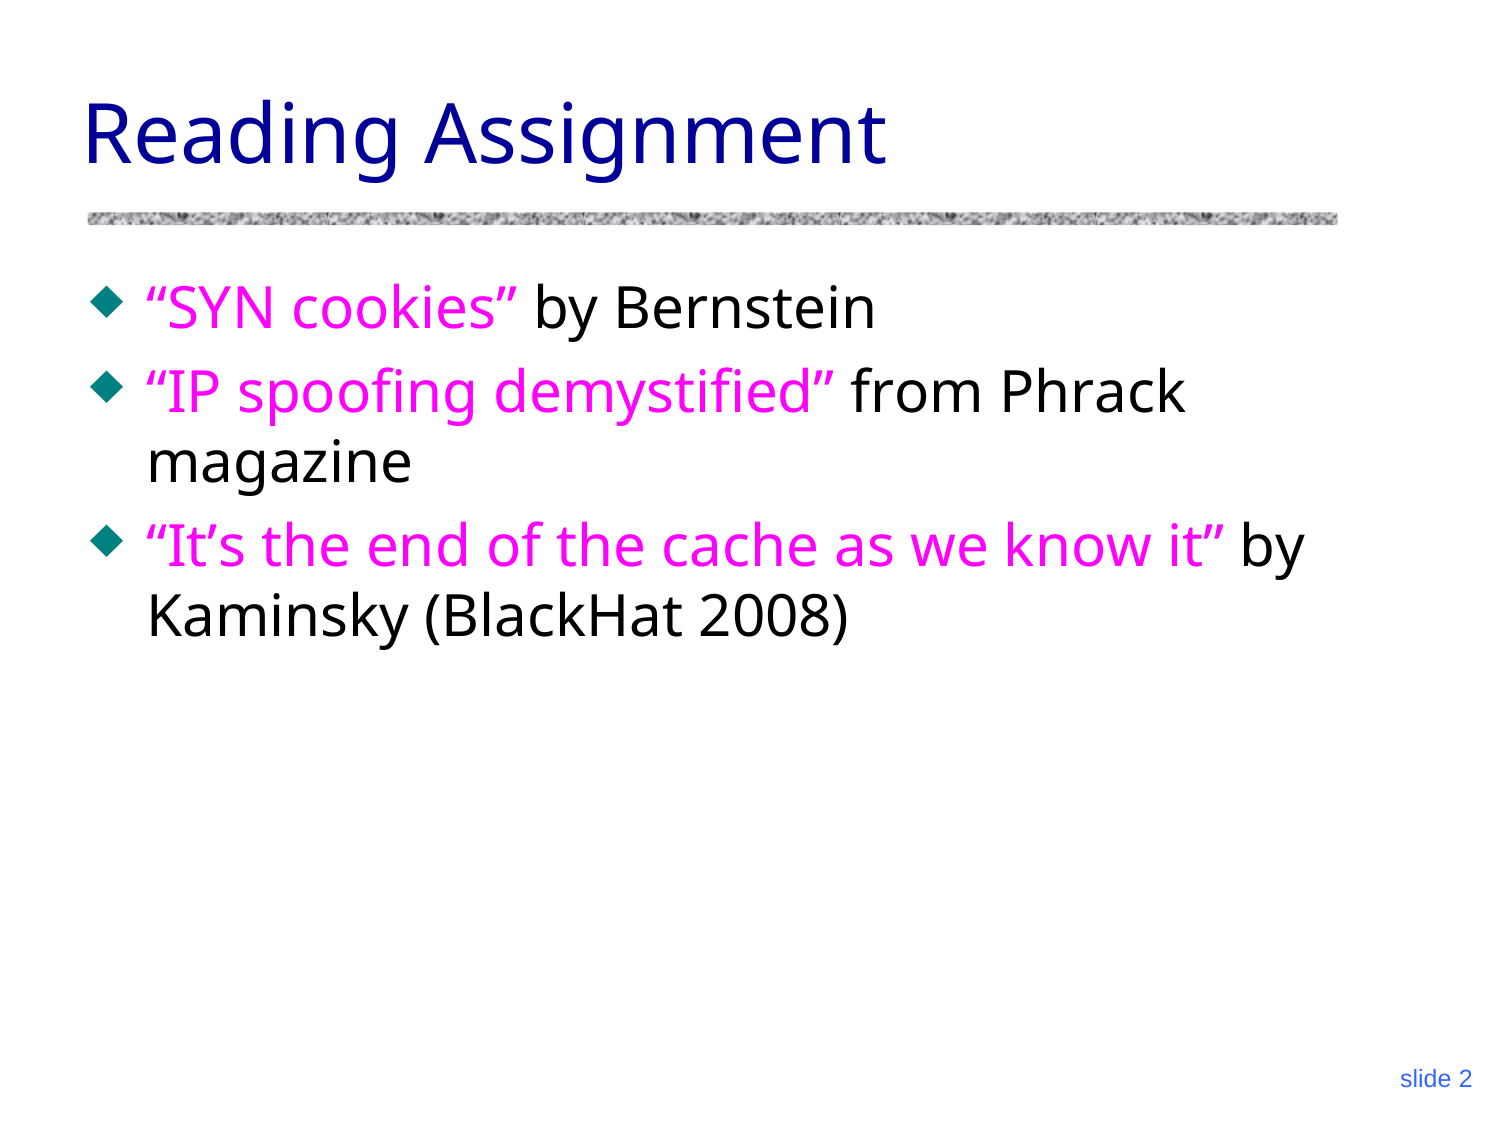

# Reading Assignment
“SYN cookies” by Bernstein
“IP spoofing demystified” from Phrack magazine
“It’s the end of the cache as we know it” by Kaminsky (BlackHat 2008)
slide